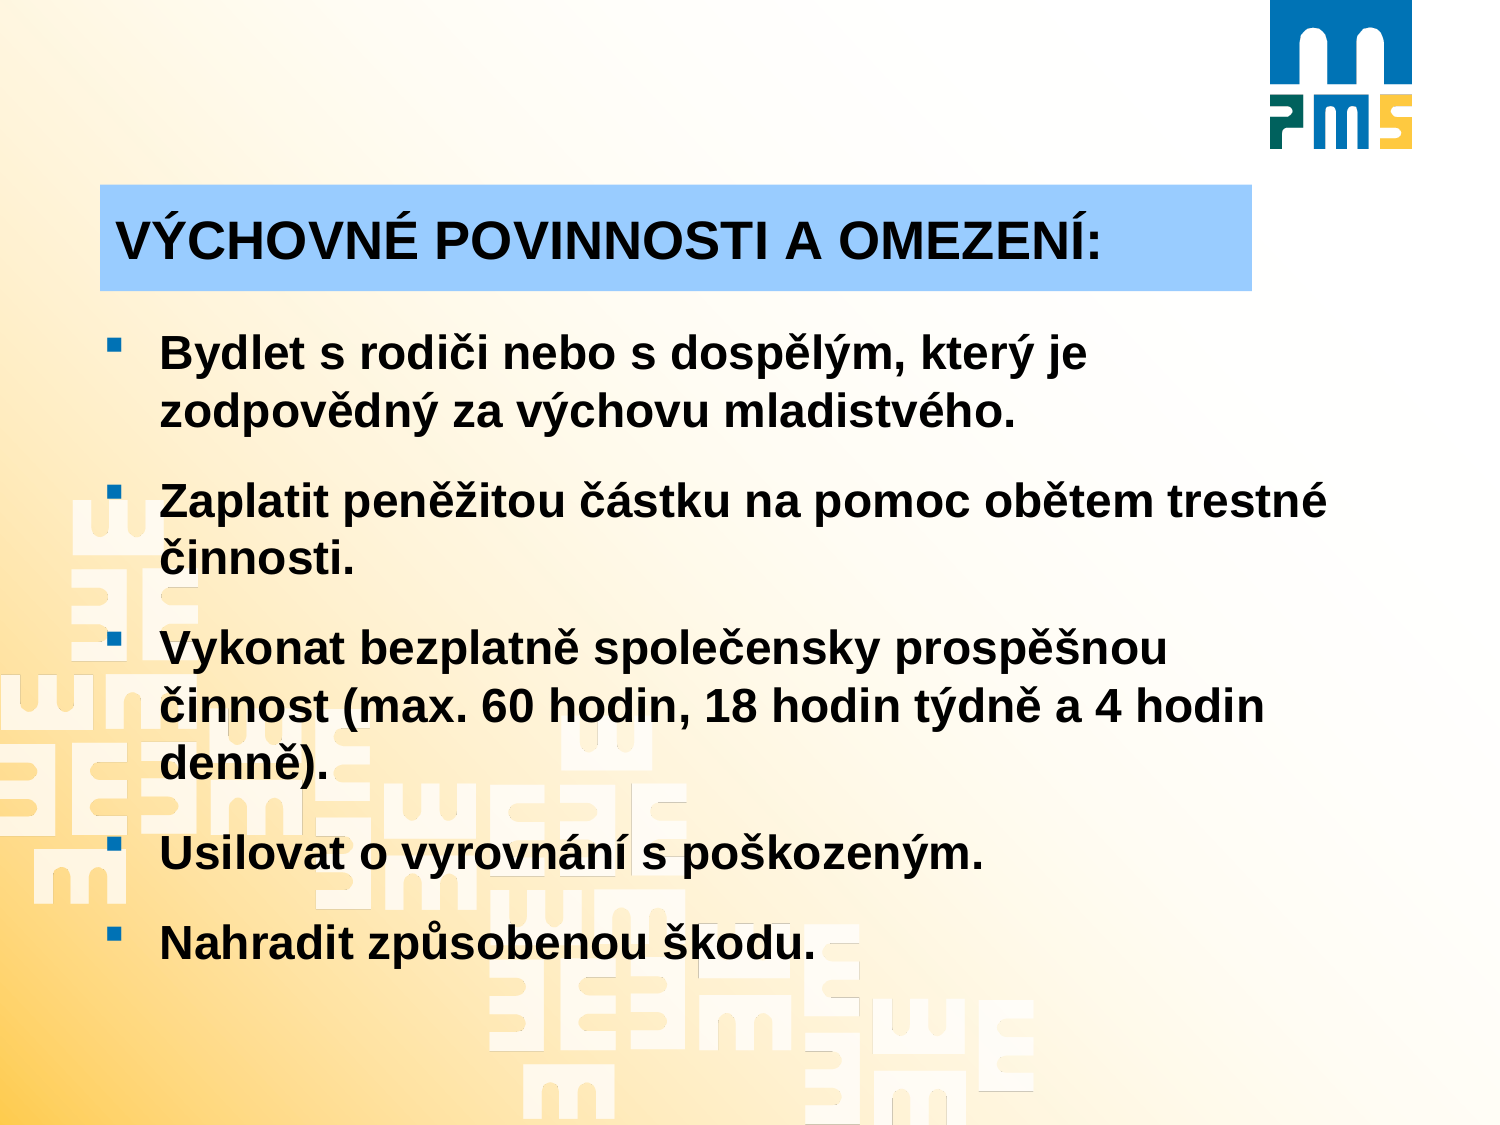

# VÝCHOVNÉ POVINNOSTI A OMEZENÍ:
Bydlet s rodiči nebo s dospělým, který je zodpovědný za výchovu mladistvého.
Zaplatit peněžitou částku na pomoc obětem trestné činnosti.
Vykonat bezplatně společensky prospěšnou činnost (max. 60 hodin, 18 hodin týdně a 4 hodin denně).
Usilovat o vyrovnání s poškozeným.
Nahradit způsobenou škodu.